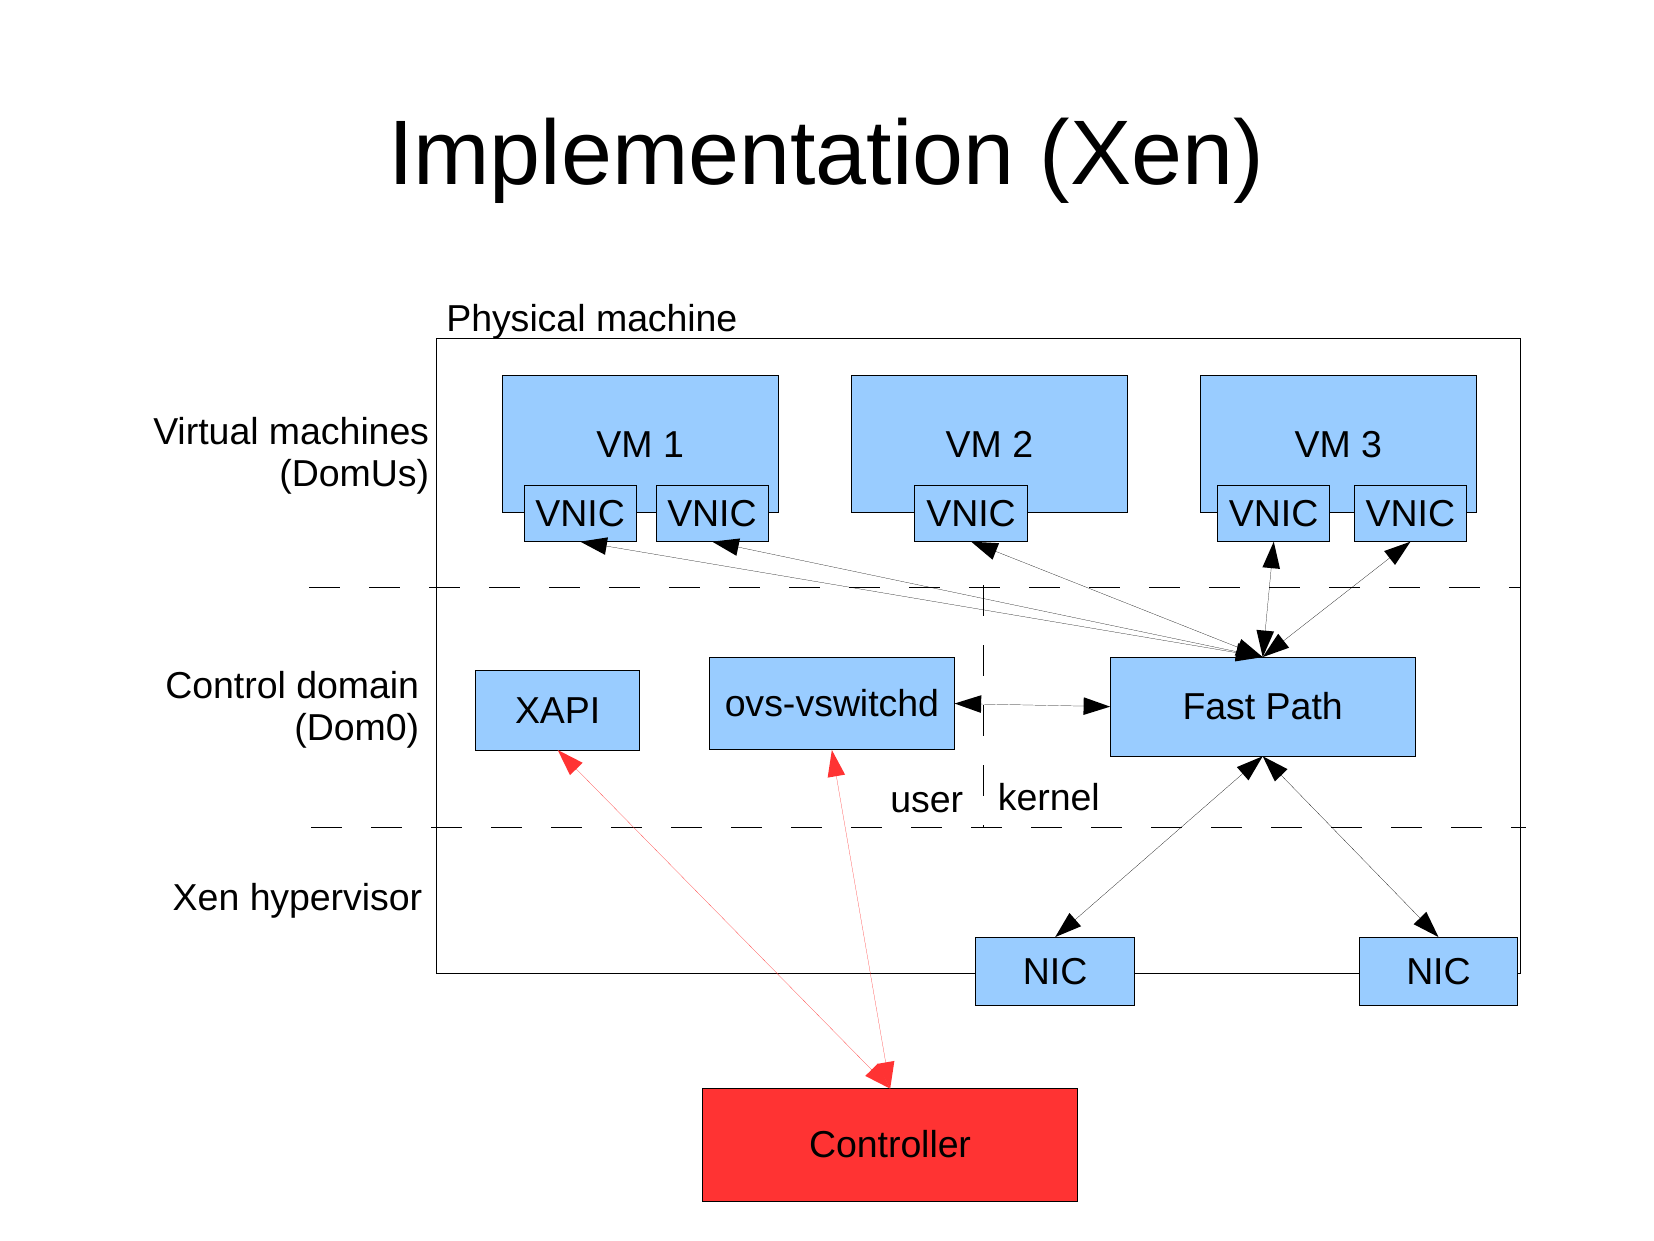

# Implementation (Xen)
Physical machine
VM 1
VM 2
VM 3
Virtual machines
(DomUs)
VNIC
VNIC
VNIC
VNIC
VNIC
Control domain
(Dom0)
ovs-vswitchd
Fast Path
XAPI
kernel
user
Xen hypervisor
NIC
NIC
Controller